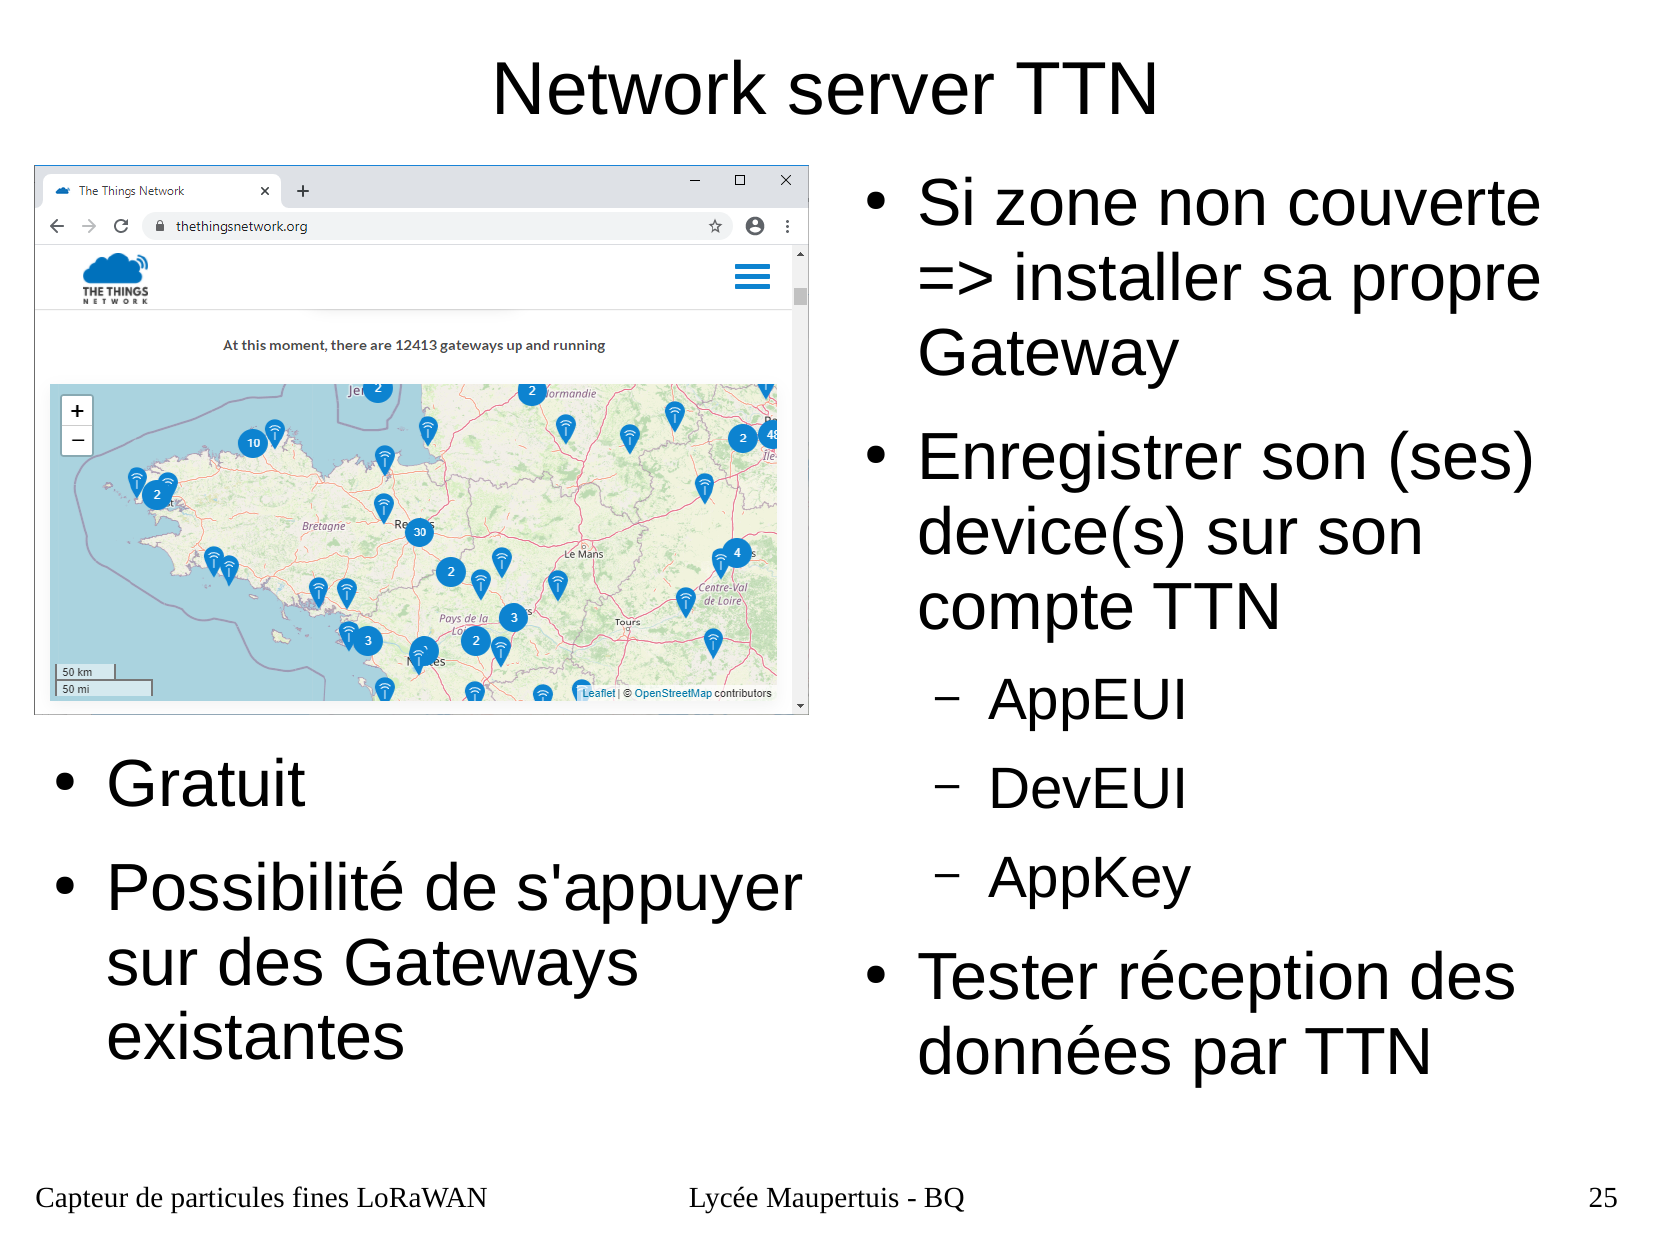

# Network server TTN
Si zone non couverte
=> installer sa propre Gateway
Enregistrer son (ses) device(s) sur son compte TTN
AppEUI
DevEUI
AppKey
Tester réception des données par TTN
Gratuit
Possibilité de s'appuyer sur des Gateways existantes
Capteur de particules fines LoRaWAN
Lycée Maupertuis - BQ
25